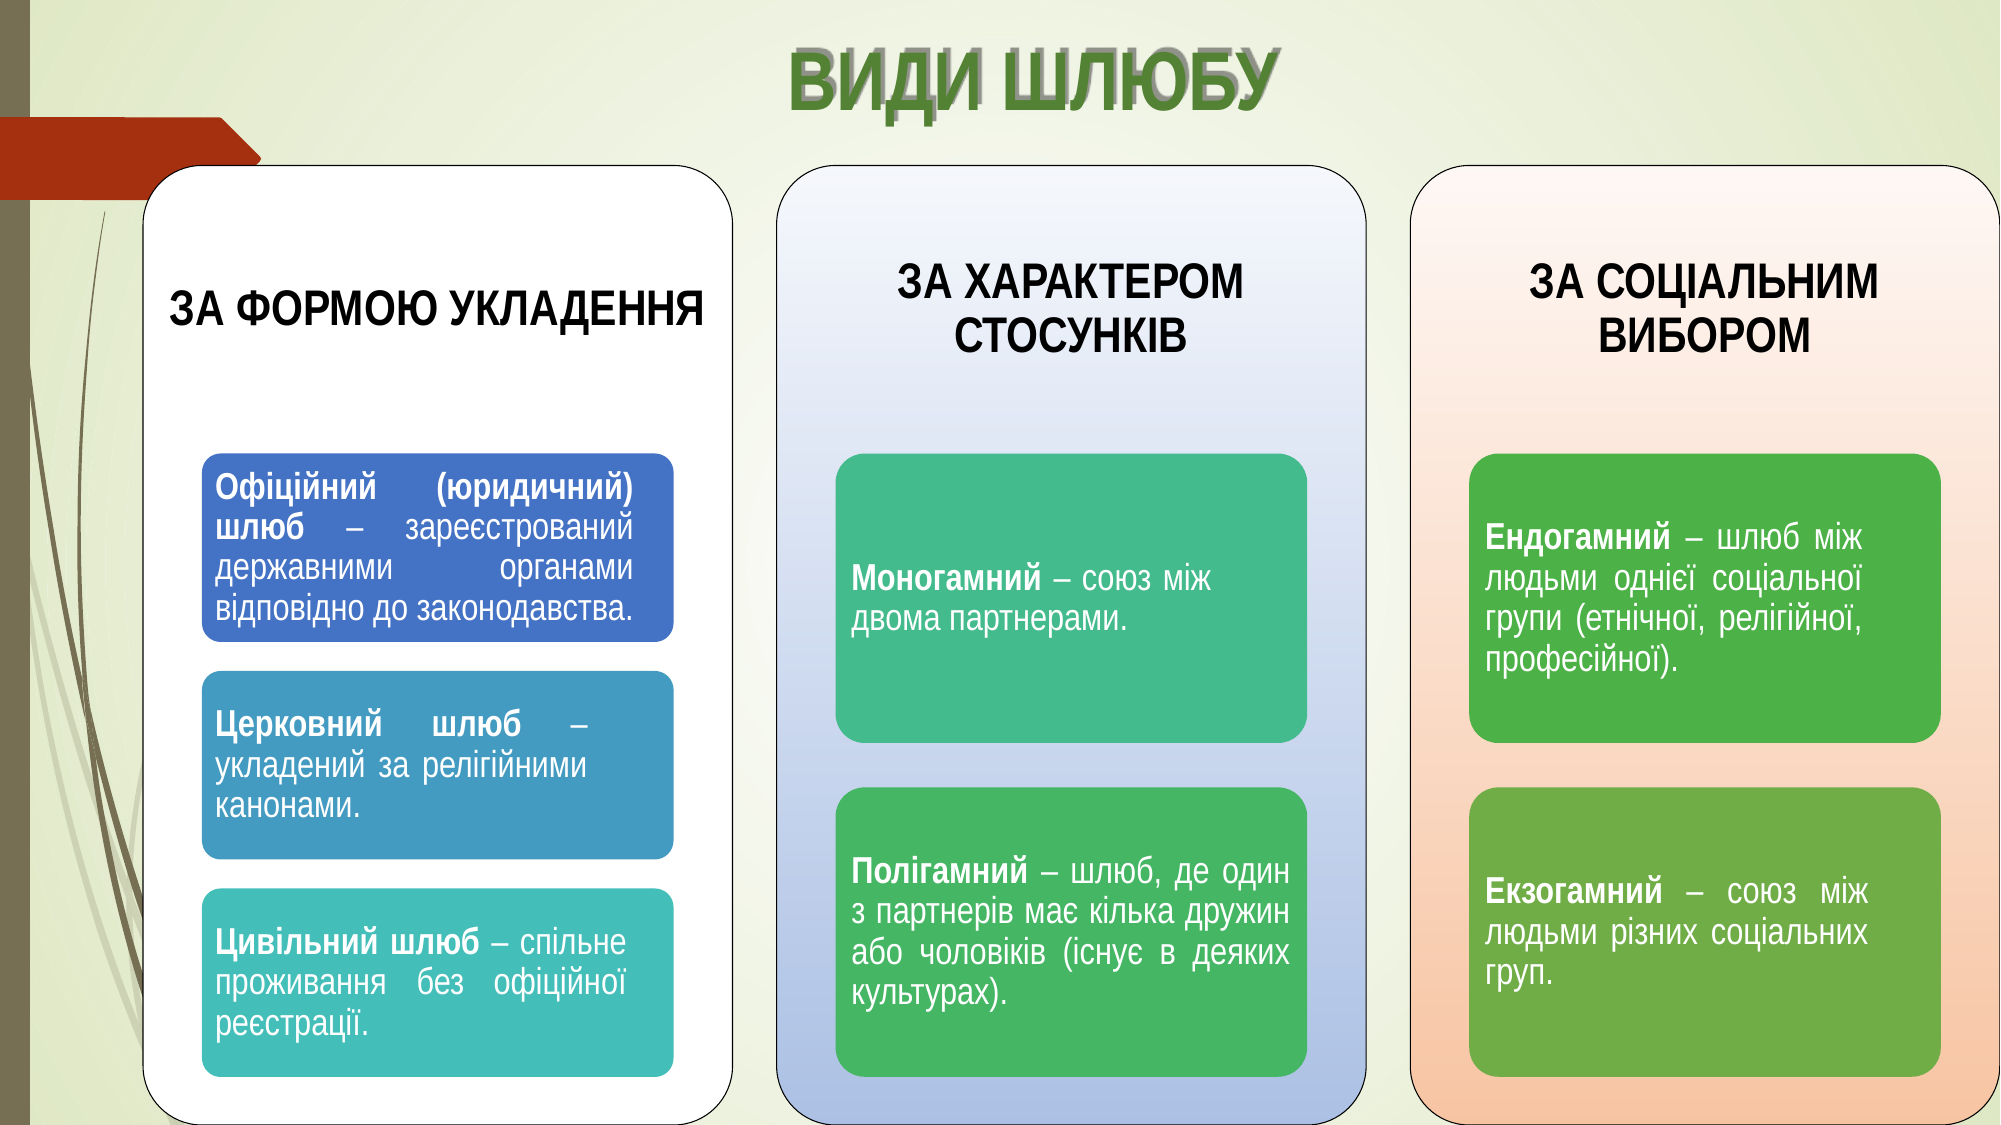

# ВИДИ ШЛЮБУ
ЗА ФОРМОЮ УКЛАДЕННЯ
ЗА ХАРАКТЕРОМ СТОСУНКІВ
ЗА СОЦІАЛЬНИМ ВИБОРОМ
Офіційний (юридичний) шлюб – зареєстрований державними органами відповідно до законодавства.
Моногамний – союз між двома партнерами.
Ендогамний – шлюб між людьми однієї соціальної групи (етнічної, релігійної, професійної).
Церковний шлюб – укладений за релігійними канонами.
Полігамний – шлюб, де один з партнерів має кілька дружин або чоловіків (існує в деяких культурах).
Екзогамний – союз між людьми різних соціальних груп.
Цивільний шлюб – спільне проживання без офіційної реєстрації.